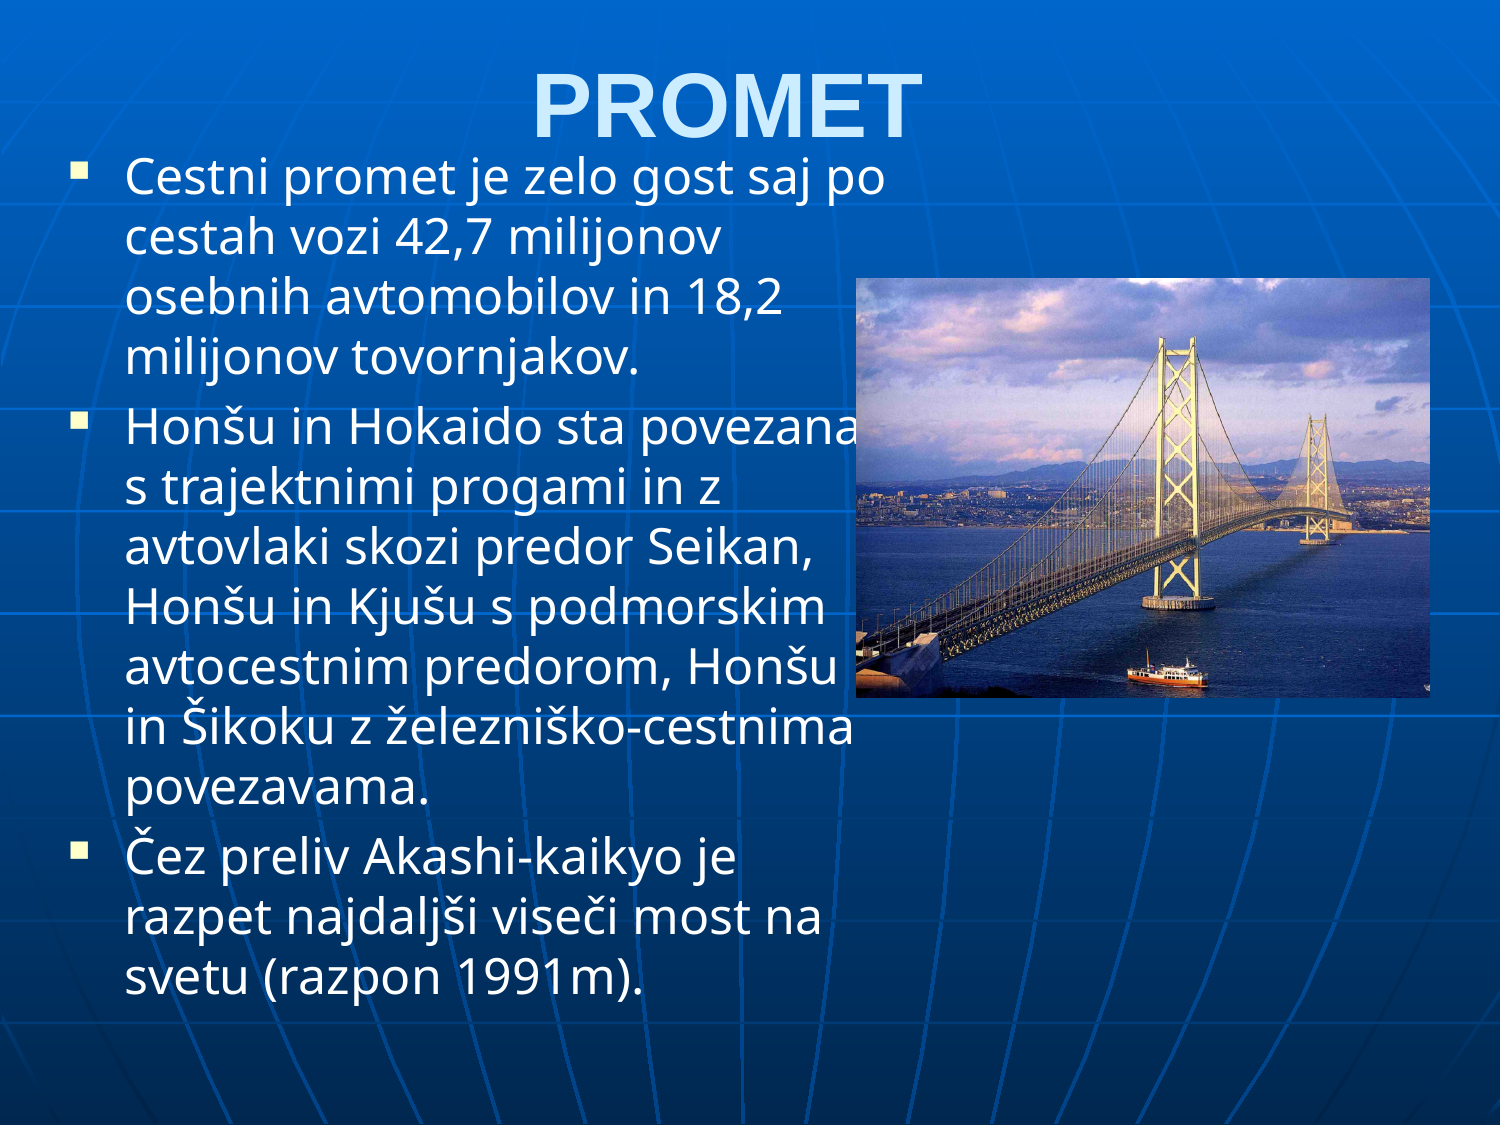

# PROMET
Cestni promet je zelo gost saj po cestah vozi 42,7 milijonov osebnih avtomobilov in 18,2 milijonov tovornjakov.
Honšu in Hokaido sta povezana s trajektnimi progami in z avtovlaki skozi predor Seikan, Honšu in Kjušu s podmorskim avtocestnim predorom, Honšu in Šikoku z železniško-cestnima povezavama.
Čez preliv Akashi-kaikyo je razpet najdaljši viseči most na svetu (razpon 1991m).